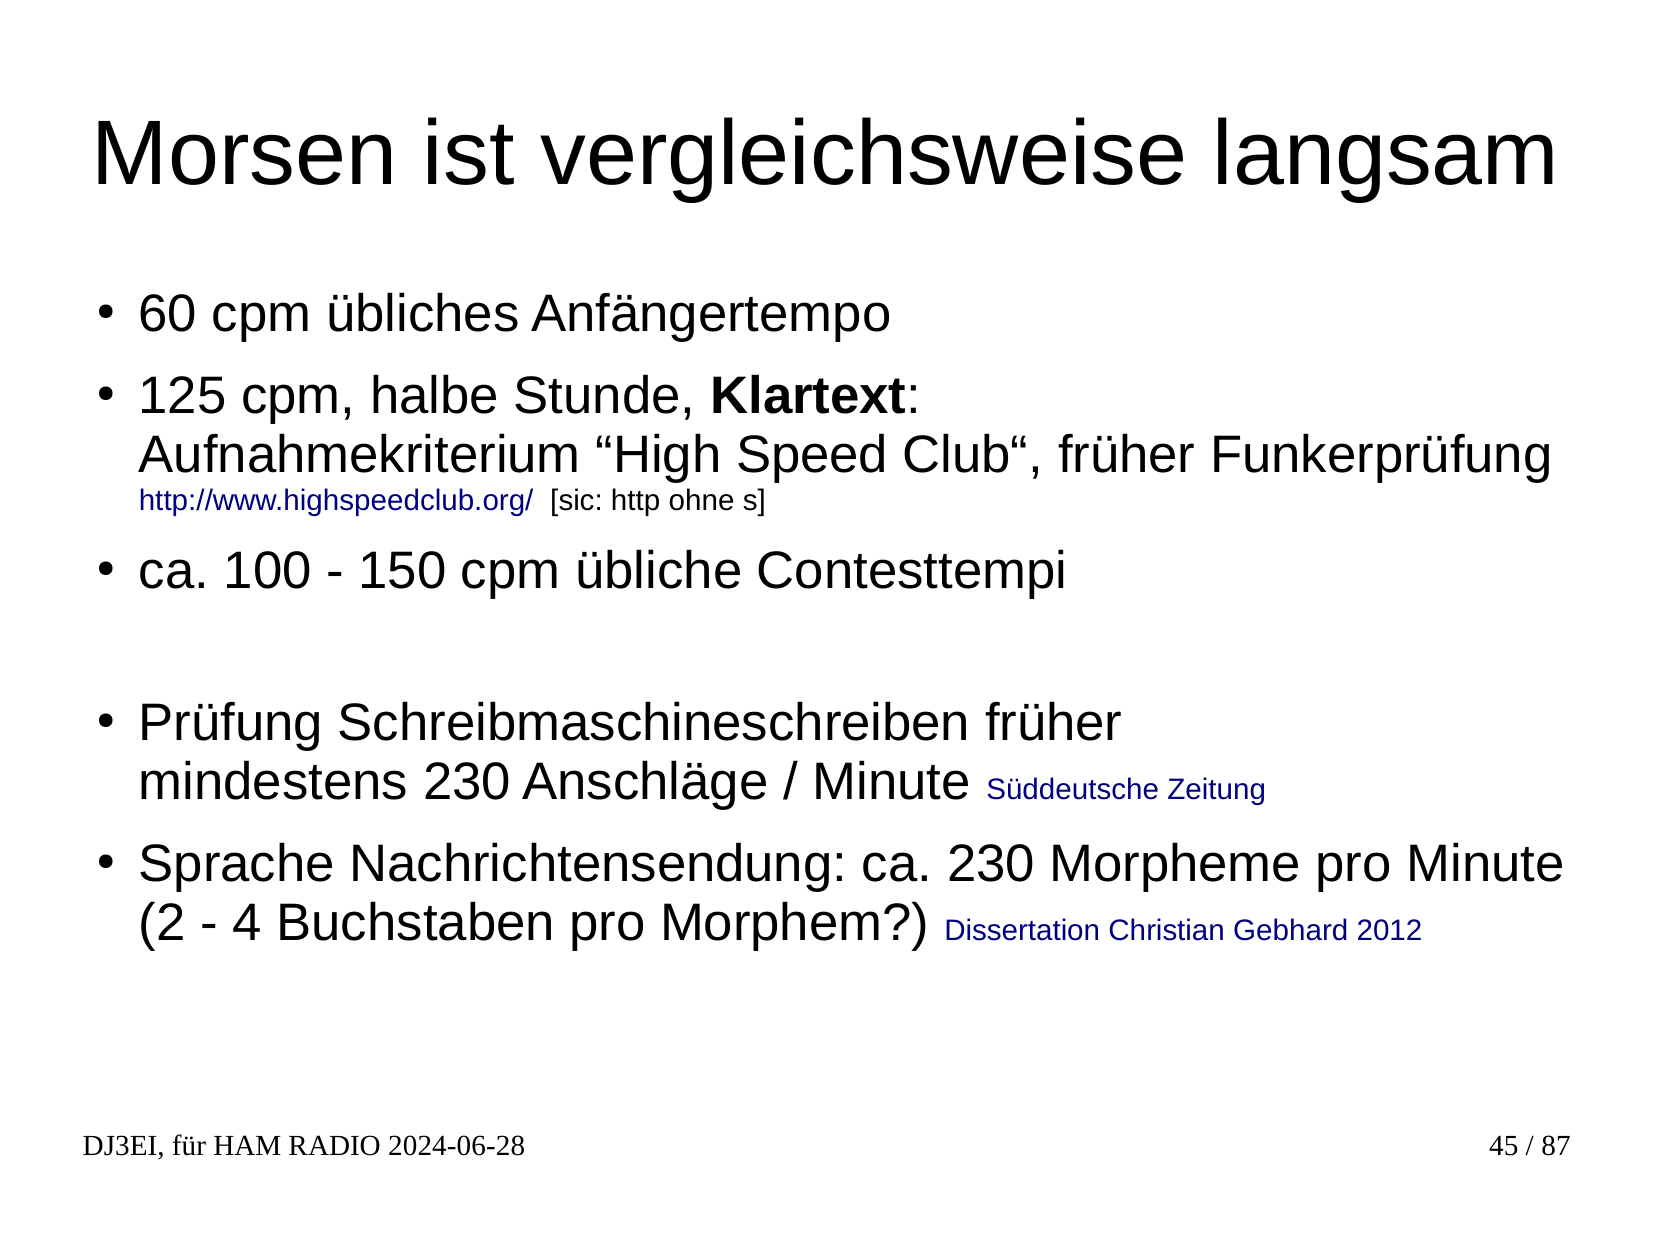

# Morsen ist vergleichsweise langsam
60 cpm übliches Anfängertempo
125 cpm, halbe Stunde, Klartext:
Aufnahmekriterium “High Speed Club“, früher Funkerprüfung
http://www.highspeedclub.org/ [sic: http ohne s]
ca. 100 - 150 cpm übliche Contesttempi
Prüfung Schreibmaschineschreiben früher
mindestens 230 Anschläge / Minute Süddeutsche Zeitung
Sprache Nachrichtensendung: ca. 230 Morpheme pro Minute (2 ‑ 4 Buchstaben pro Morphem?) Dissertation Christian Gebhard 2012
45